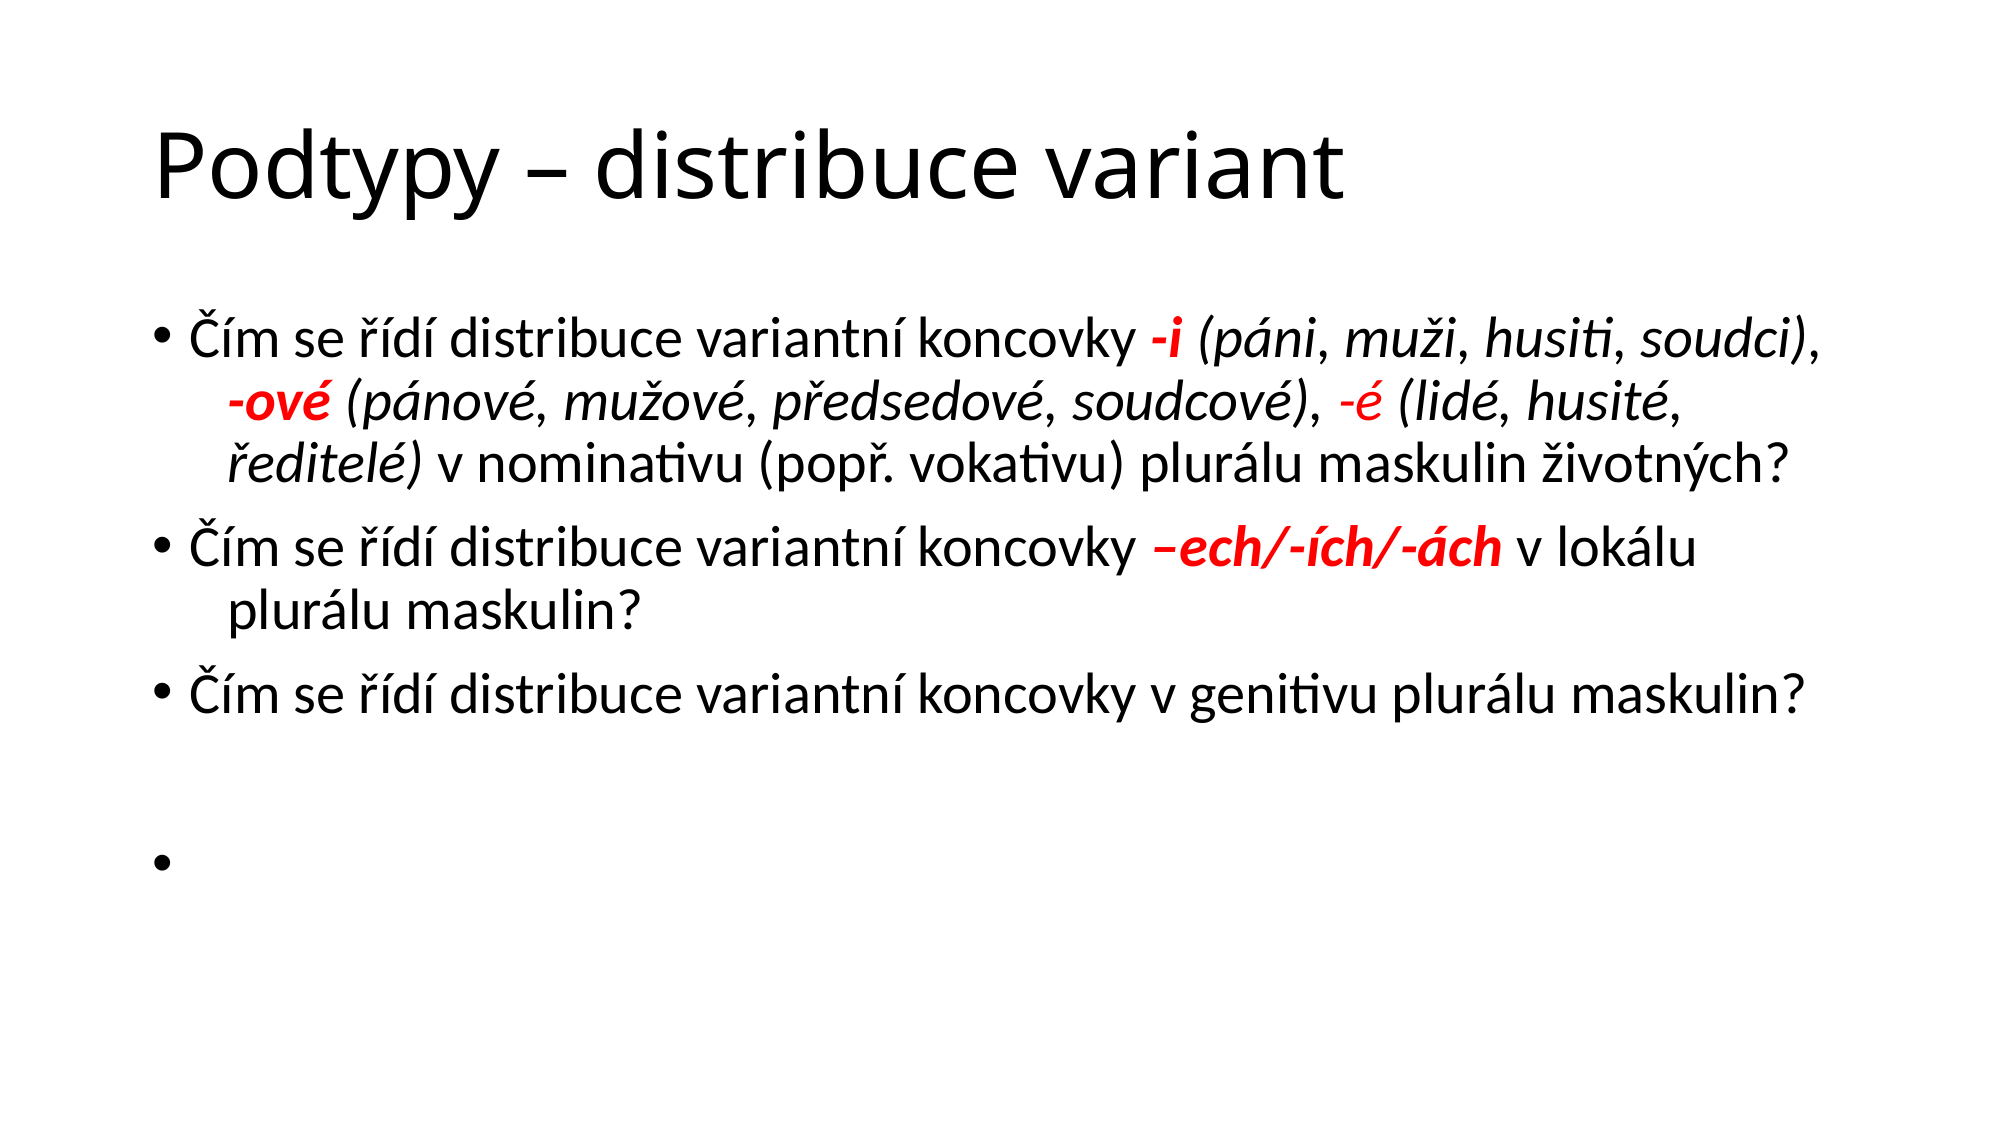

# Podtypy – distribuce variant
Čím se řídí distribuce variantní koncovky -i (páni, muži, husiti, soudci), -ové (pánové, mužové, předsedové, soudcové), -é (lidé, husité, ředitelé) v nominativu (popř. vokativu) plurálu maskulin životných?
Čím se řídí distribuce variantní koncovky –ech/-ích/-ách v lokálu plurálu maskulin?
Čím se řídí distribuce variantní koncovky v genitivu plurálu maskulin?